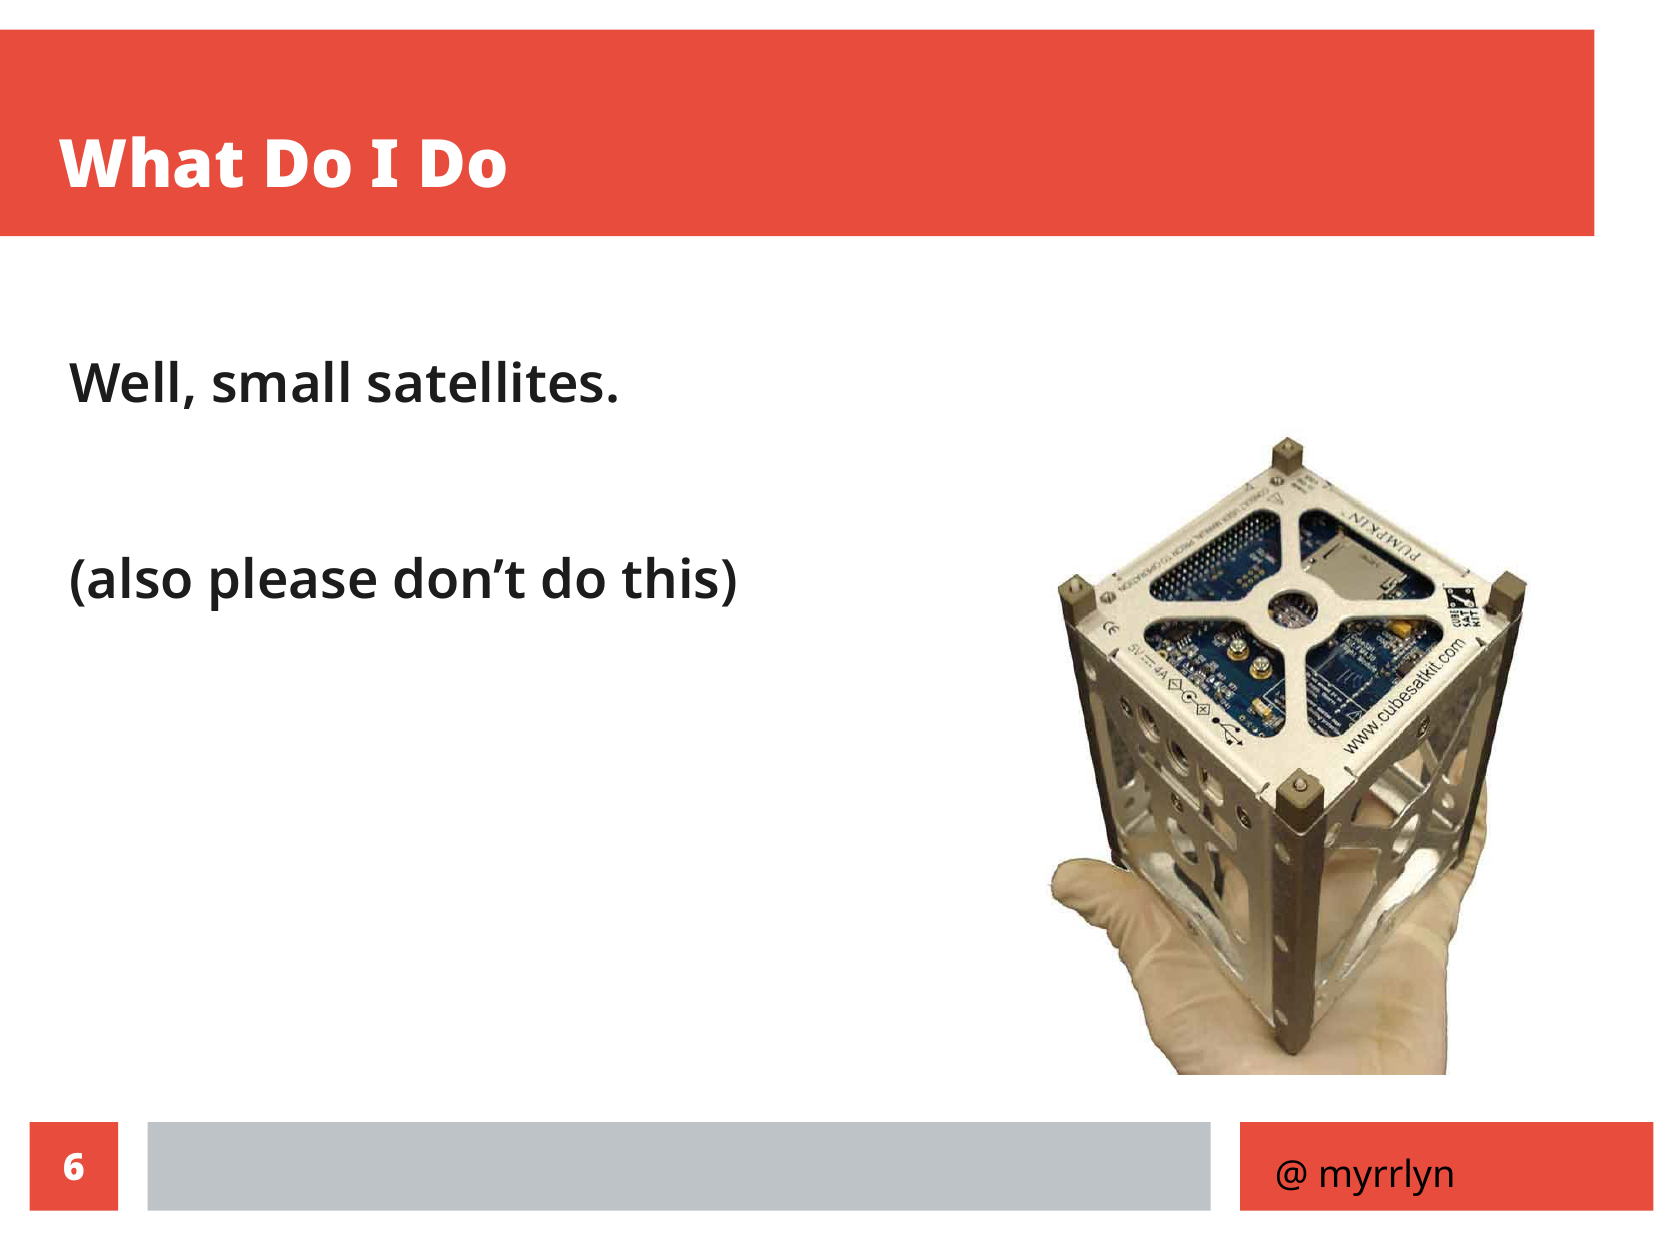

# What Do I Do
Well, small satellites.
(also please don’t do this)
6
@ myrrlyn